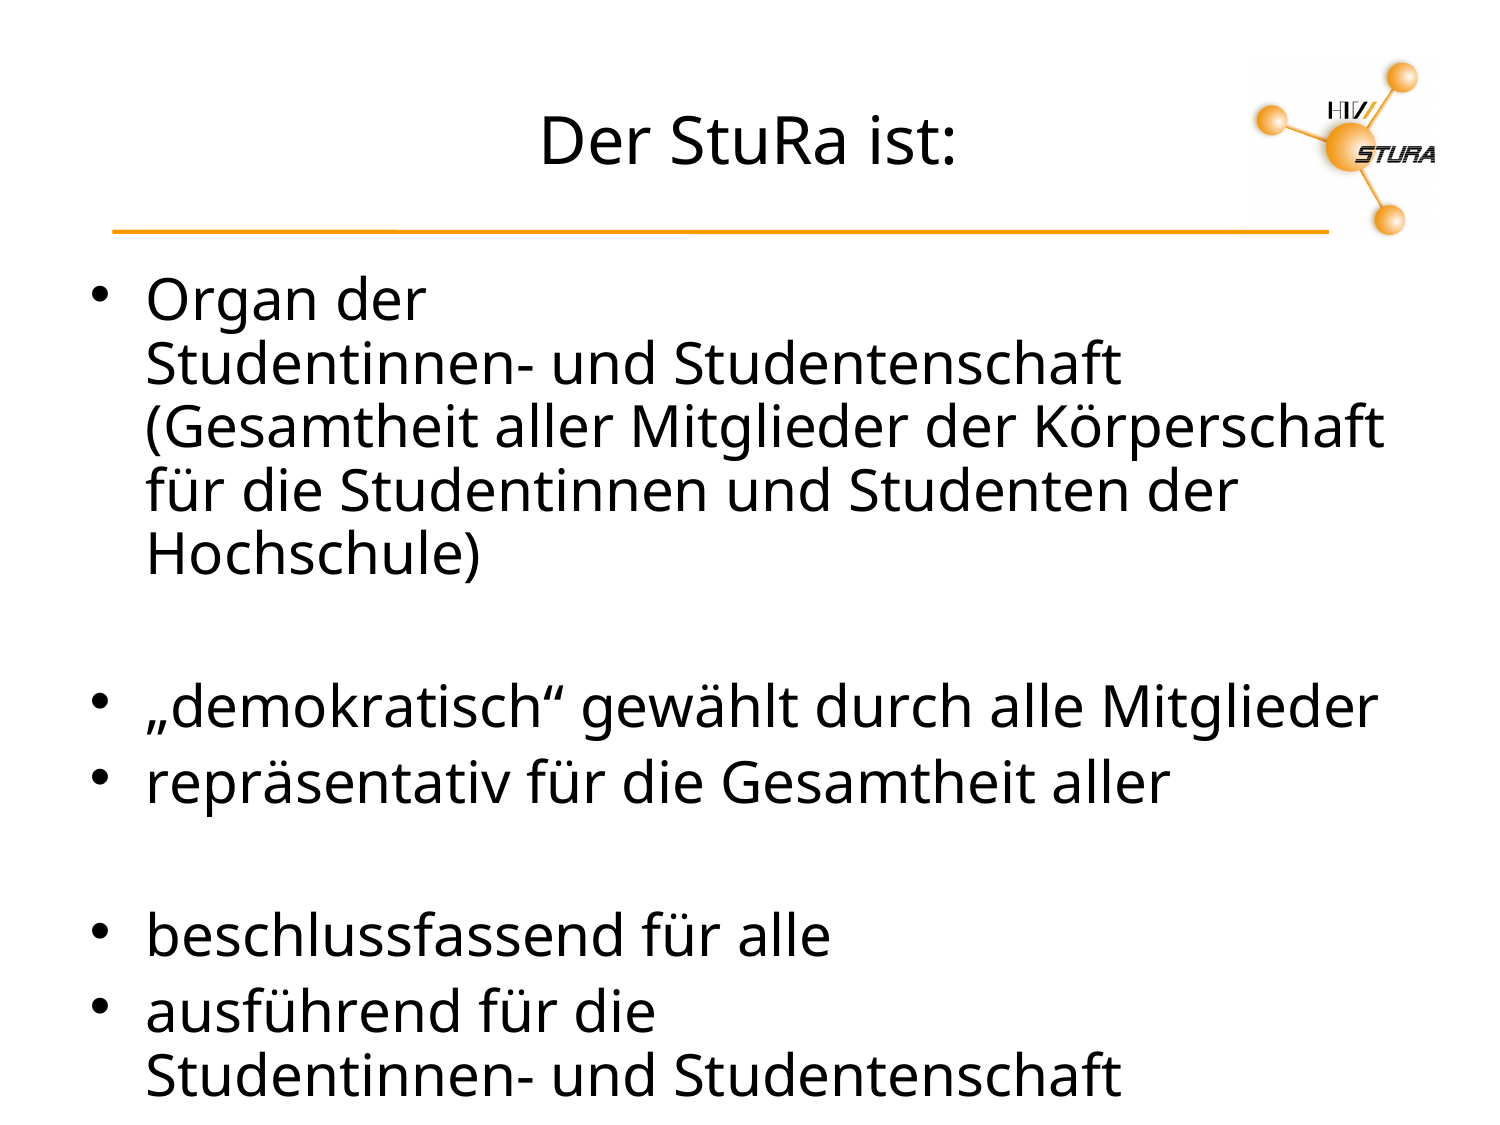

# Der StuRa ist:
Organ der Studentinnen- und Studentenschaft (Gesamtheit aller Mitglieder der Körperschaft für die Studentinnen und Studenten der Hochschule)
„demokratisch“ gewählt durch alle Mitglieder
repräsentativ für die Gesamtheit aller
beschlussfassend für alle
ausführend für die Studentinnen- und Studentenschaft